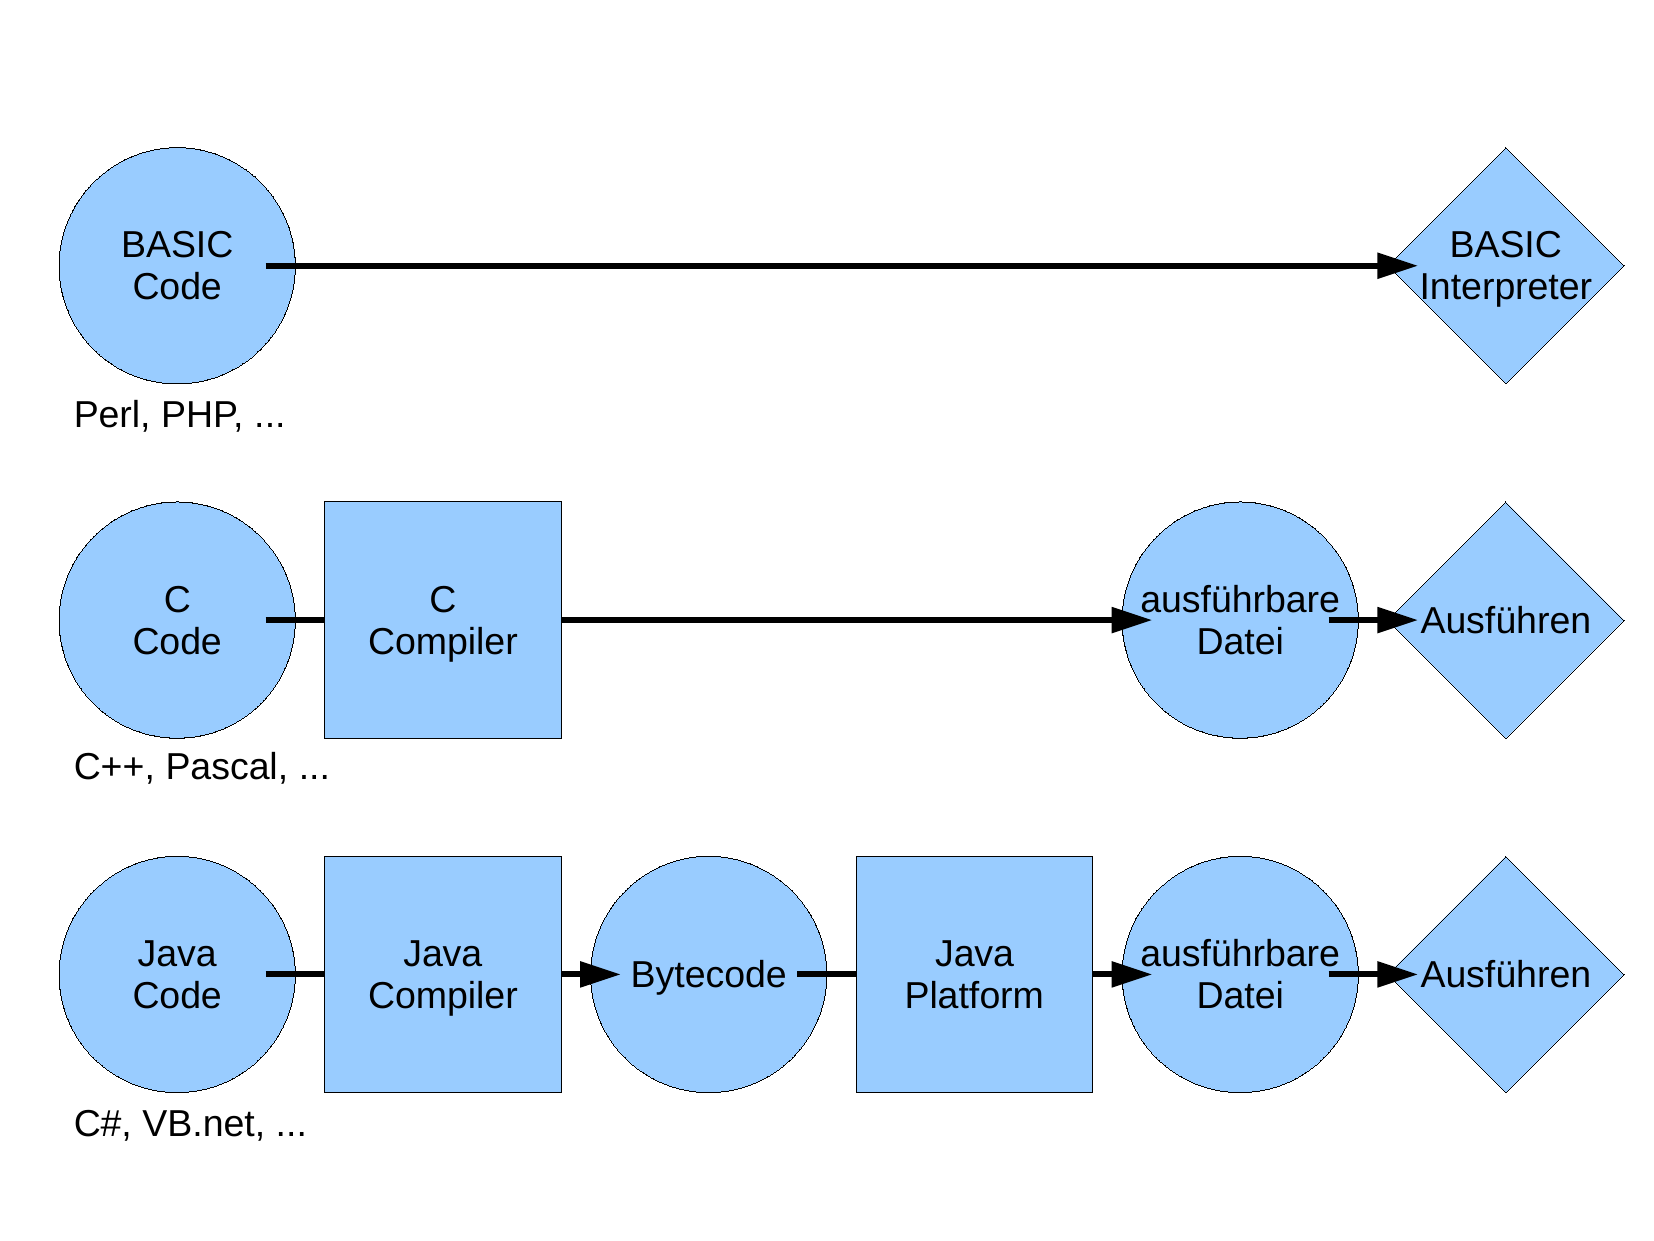

BASIC
Code
BASIC
Interpreter
Perl, PHP, ...
C
Code
C
Compiler
ausführbare
Datei
Ausführen
C++, Pascal, ...
Java
Code
Java
Compiler
Bytecode
Java
Platform
ausführbare
Datei
Ausführen
C#, VB.net, ...